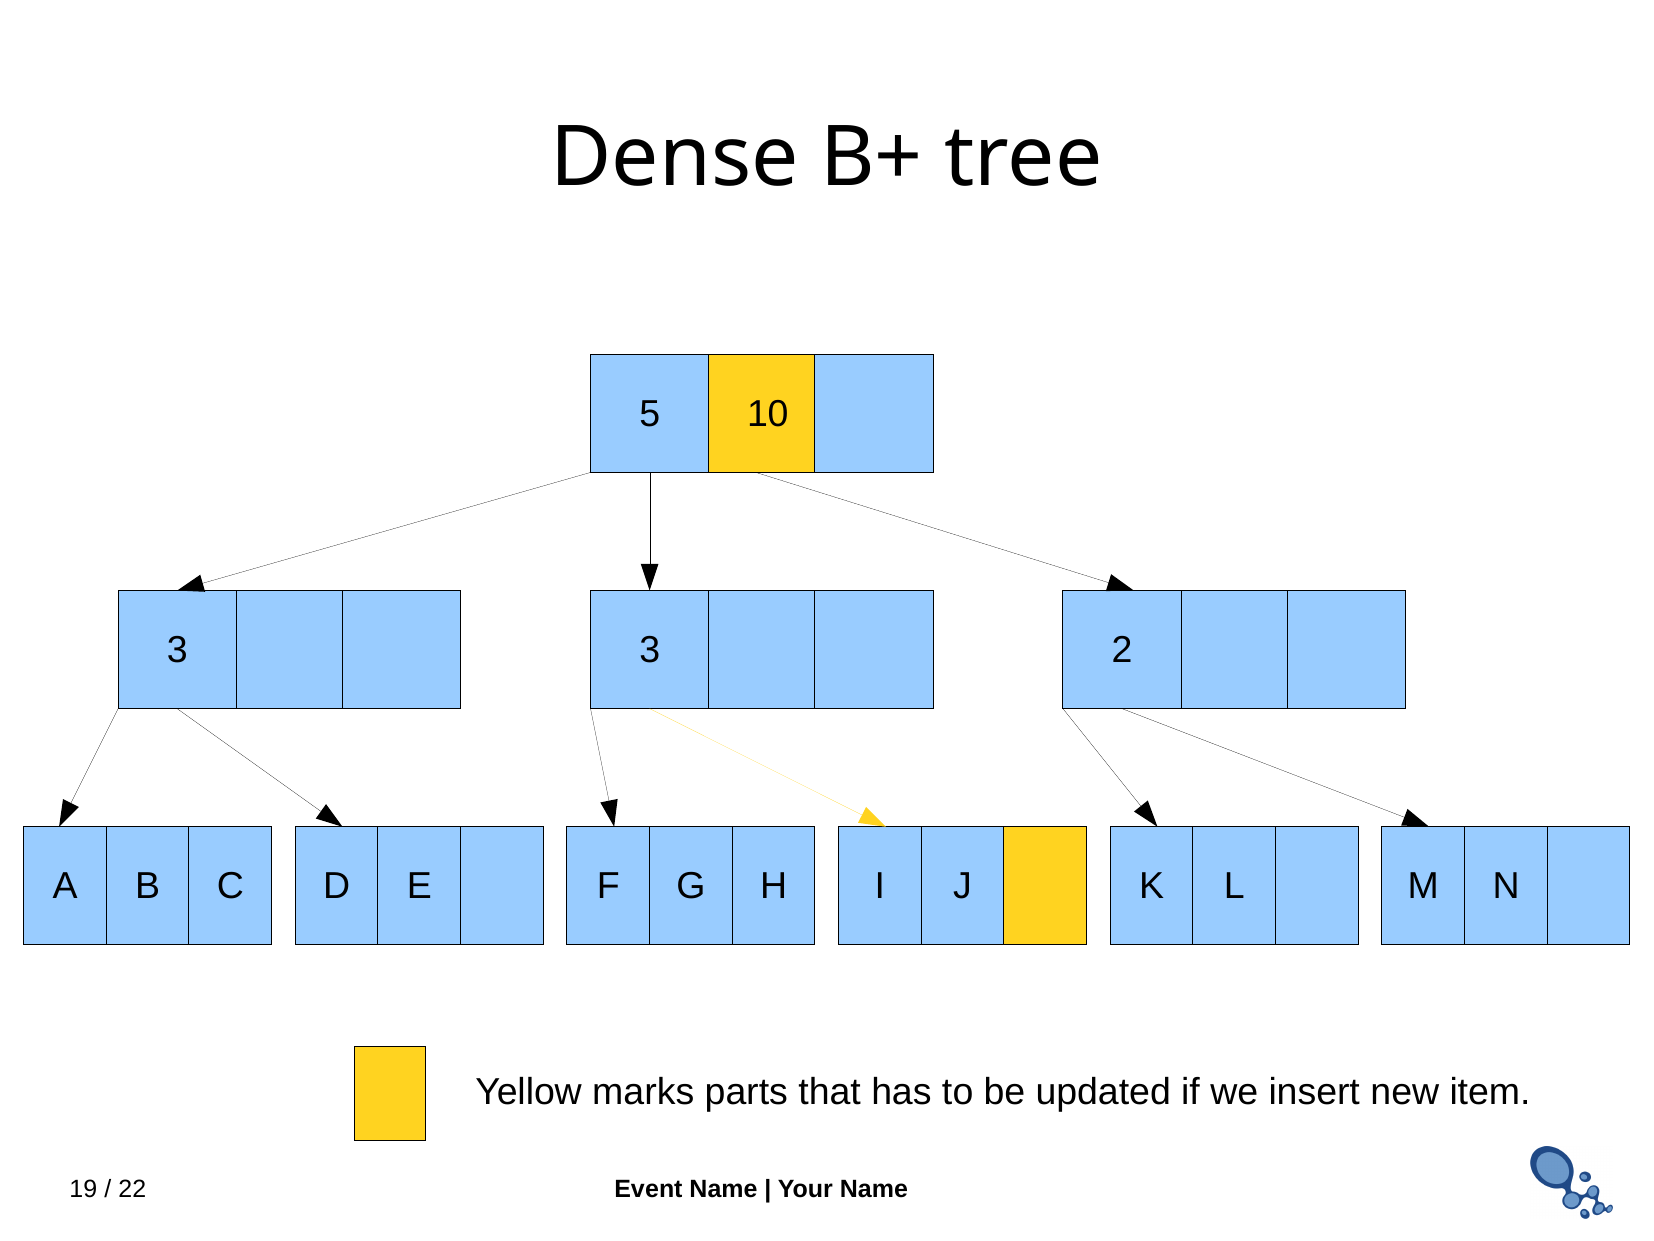

# Dense B+ tree
5
10
3
3
2
A
B
C
D
E
F
G
H
I
J
K
L
M
N
Yellow marks parts that has to be updated if we insert new item.